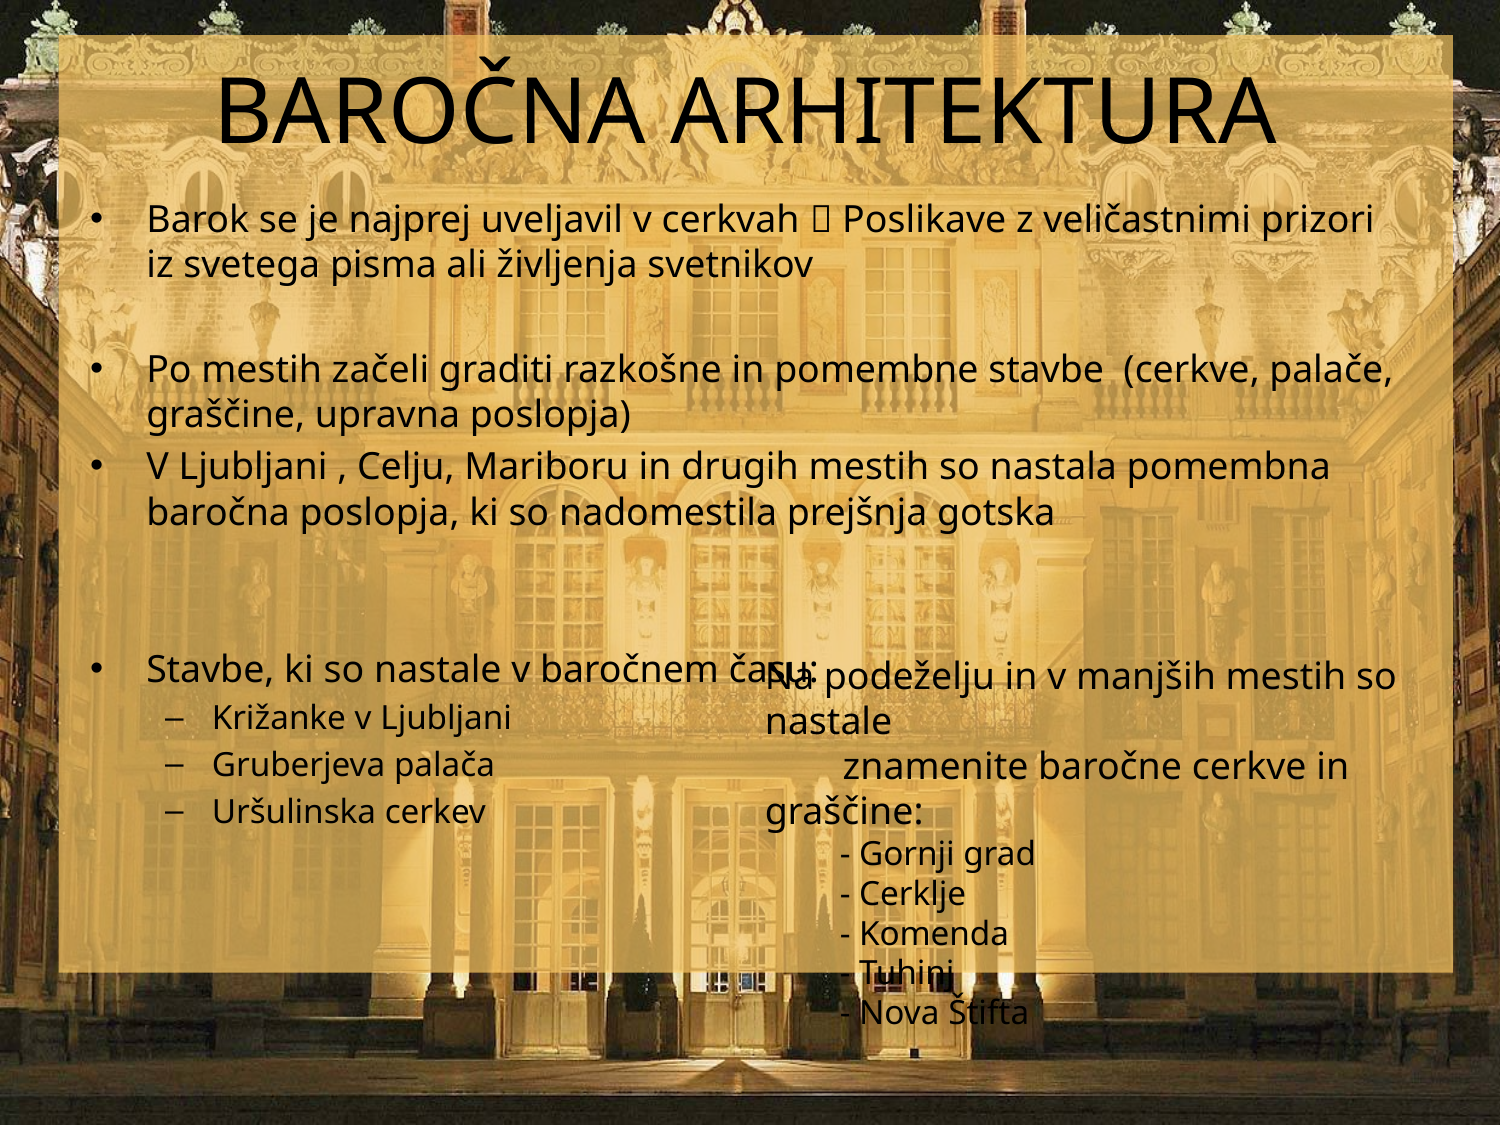

# BAROČNA ARHITEKTURA
Barok se je najprej uveljavil v cerkvah  Poslikave z veličastnimi prizori iz svetega pisma ali življenja svetnikov
Po mestih začeli graditi razkošne in pomembne stavbe (cerkve, palače, graščine, upravna poslopja)
V Ljubljani , Celju, Mariboru in drugih mestih so nastala pomembna baročna poslopja, ki so nadomestila prejšnja gotska
Stavbe, ki so nastale v baročnem času:
Križanke v Ljubljani
Gruberjeva palača
Uršulinska cerkev
Na podeželju in v manjših mestih so nastale
 znamenite baročne cerkve in graščine:
- Gornji grad
- Cerklje
- Komenda
- Tuhinj
- Nova Štifta